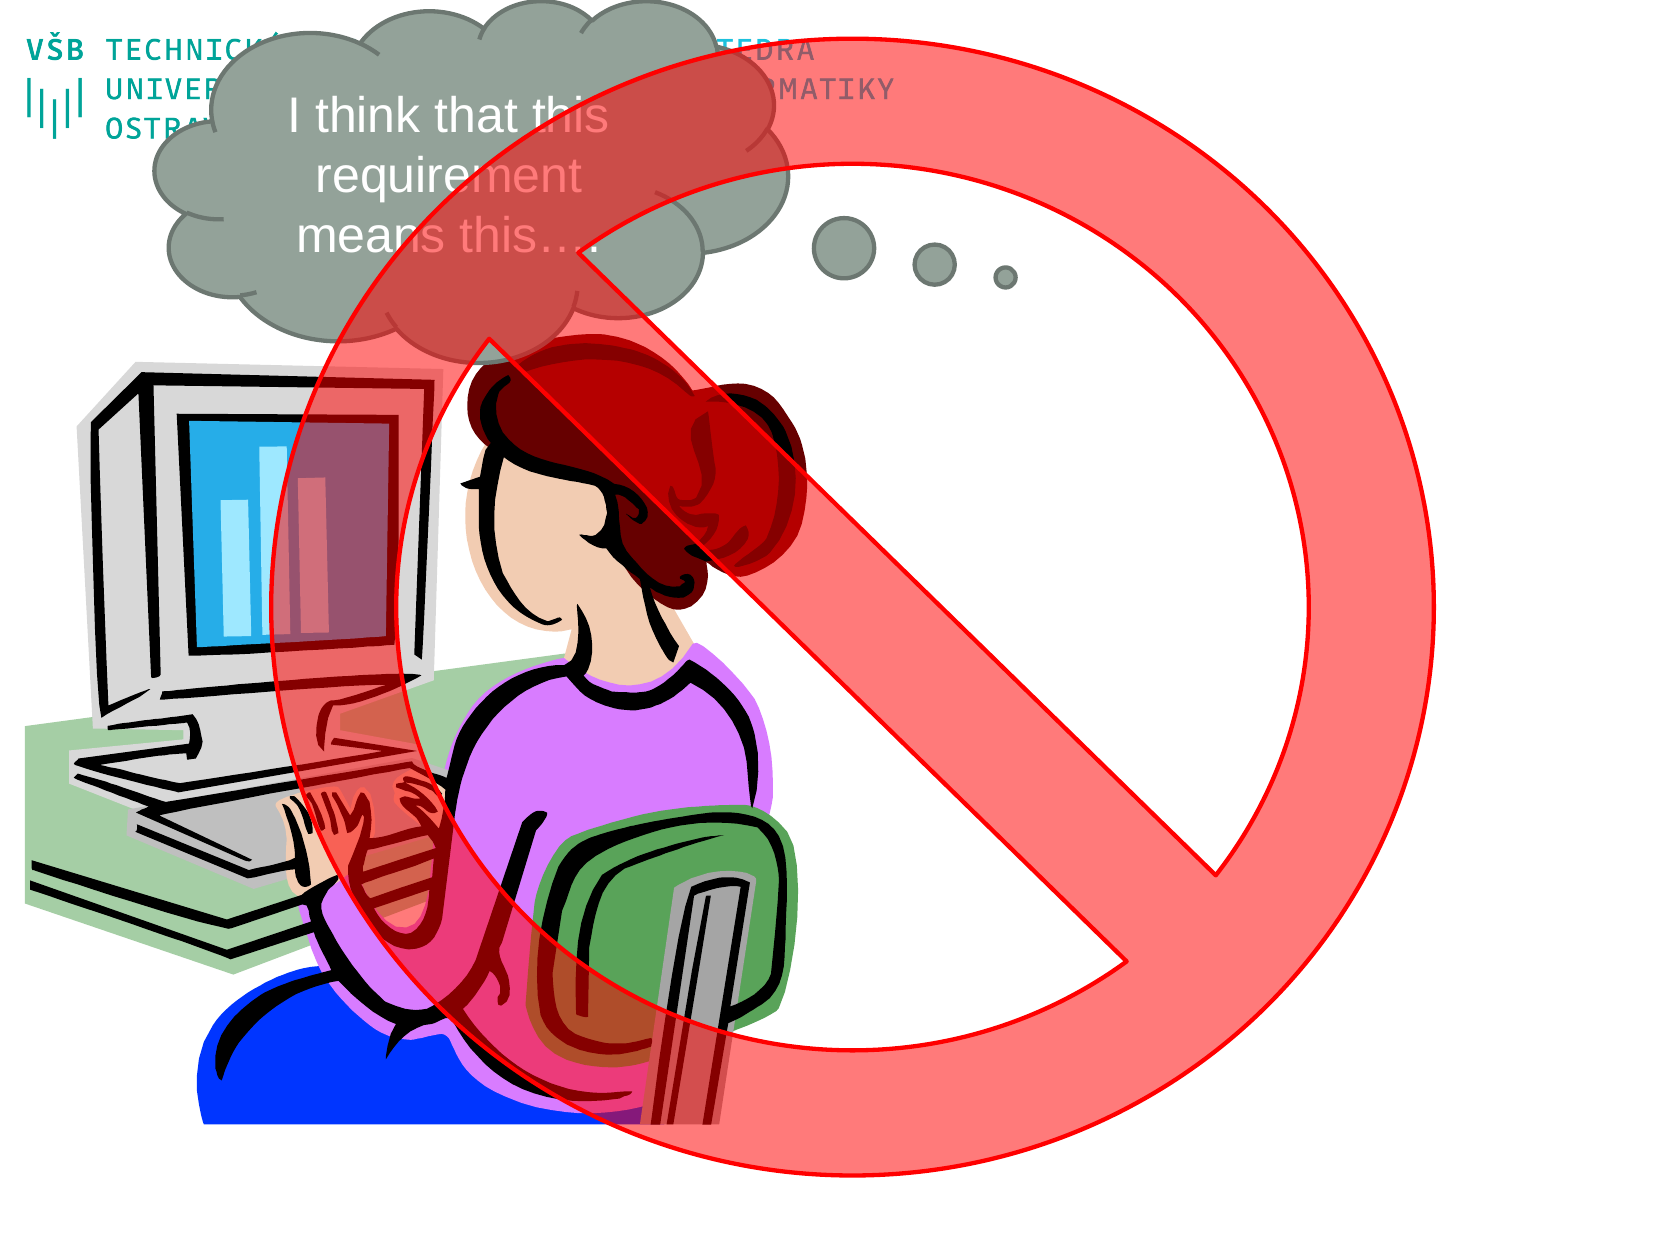

I think that this requirement means this….
#